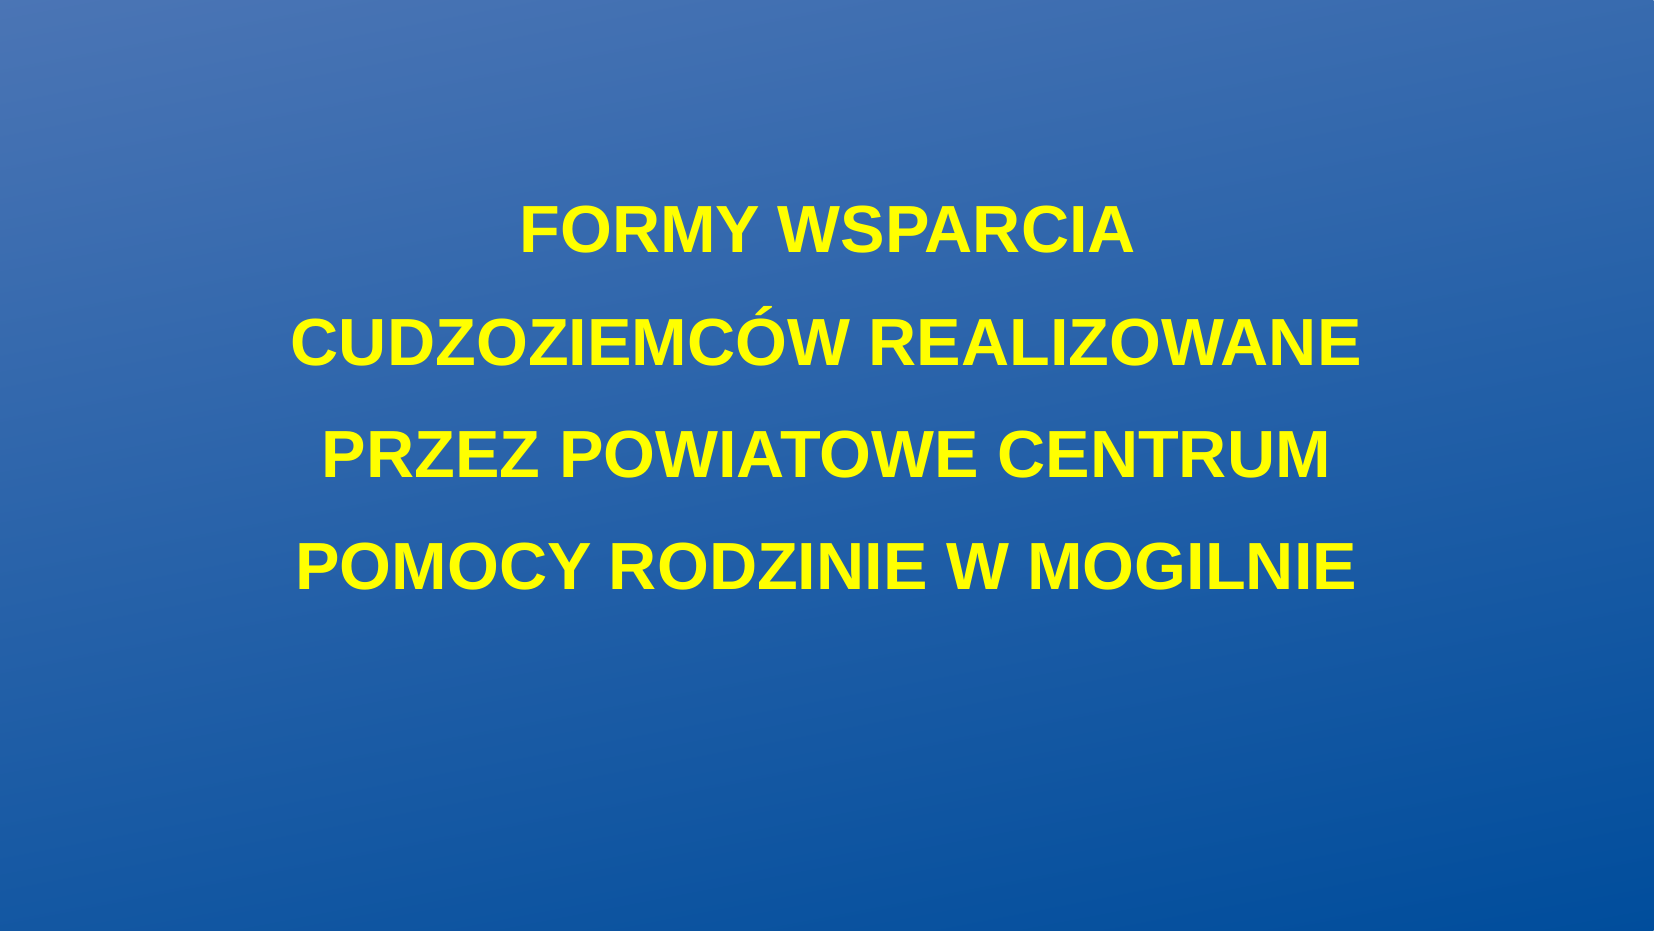

FORMY WSPARCIA CUDZOZIEMCÓW REALIZOWANE PRZEZ POWIATOWE CENTRUM POMOCY RODZINIE W MOGILNIE